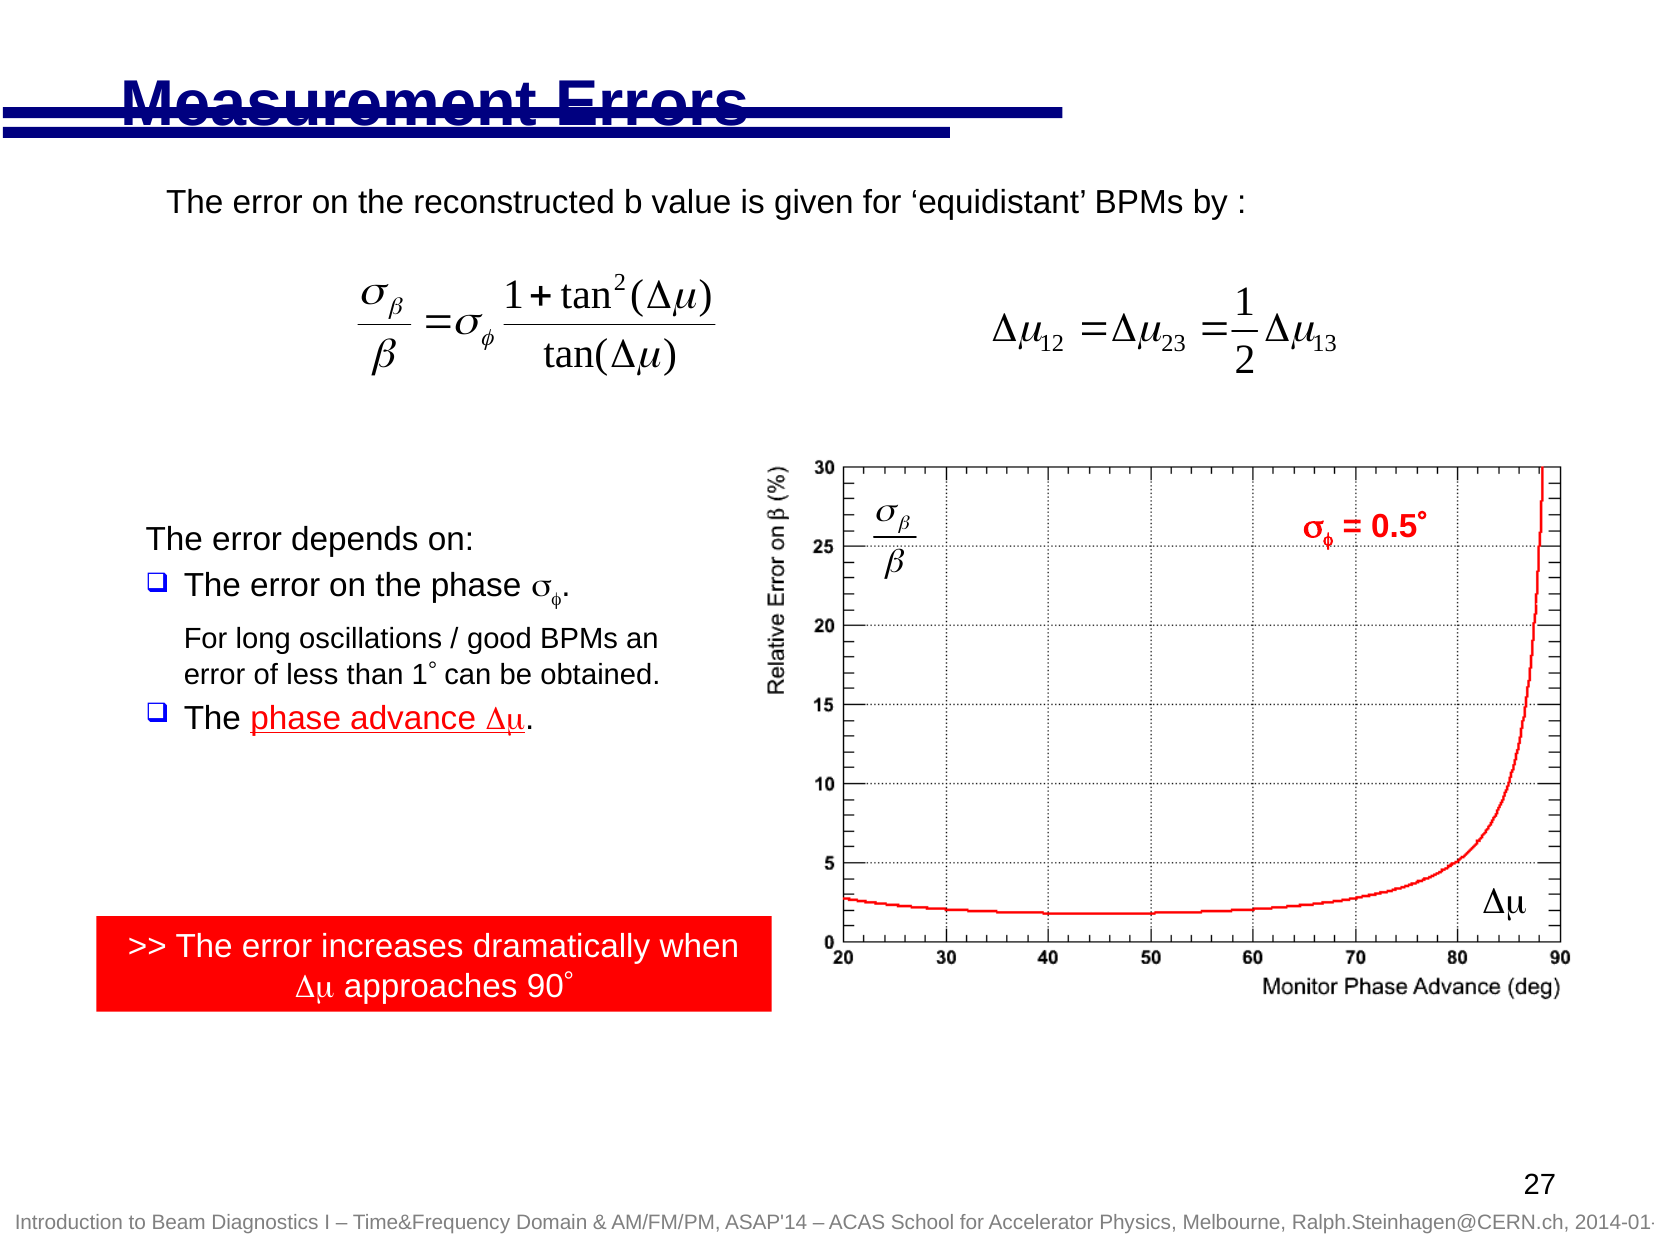

# Measurement Errors
The error on the reconstructed b value is given for ‘equidistant’ BPMs by :
 = 0.5

The error depends on:
The error on the phase .
	For long oscillations / good BPMs an error of less than 1 can be obtained.
The phase advance .
>> The error increases dramatically when  approaches 90